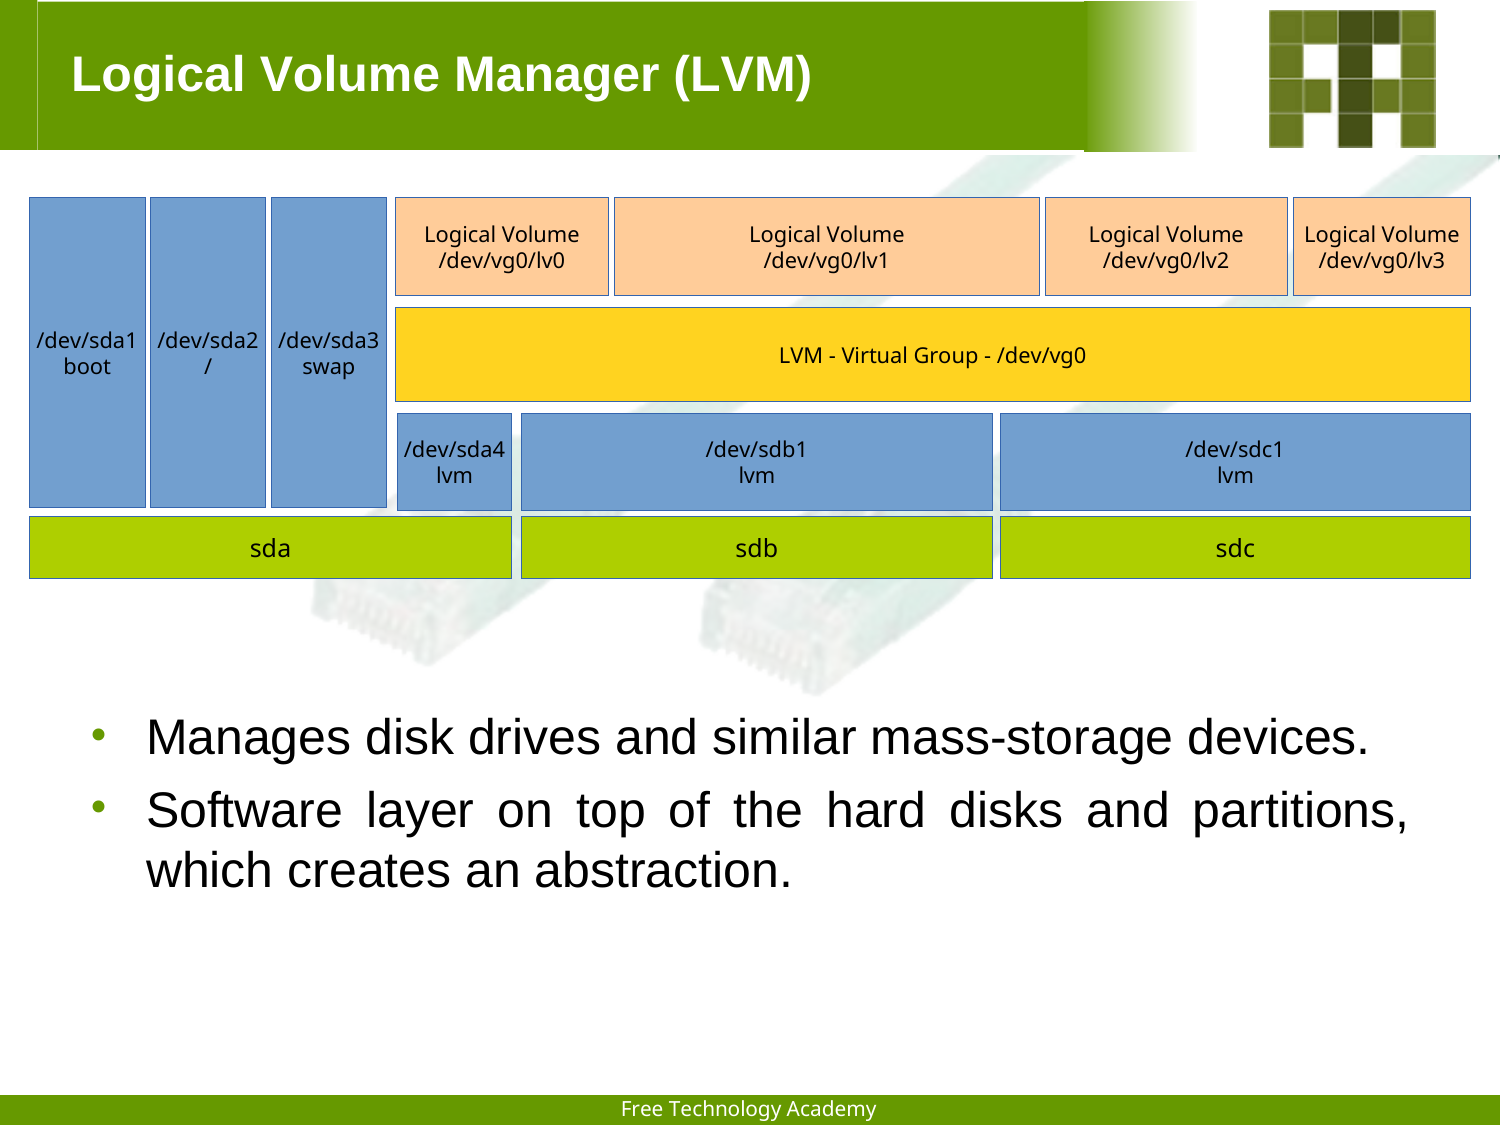

# Logical Volume Manager (LVM)
/dev/sda1
boot
/dev/sda2
/
/dev/sda3
swap
Logical Volume
/dev/vg0/lv0
Logical Volume
/dev/vg0/lv1
Logical Volume
/dev/vg0/lv2
Logical Volume
/dev/vg0/lv3
LVM - Virtual Group - /dev/vg0
/dev/sda4
lvm
/dev/sdb1
lvm
/dev/sdc1
lvm
sda
sdb
sdc
Manages disk drives and similar mass-storage devices.
Software layer on top of the hard disks and partitions, which creates an abstraction.